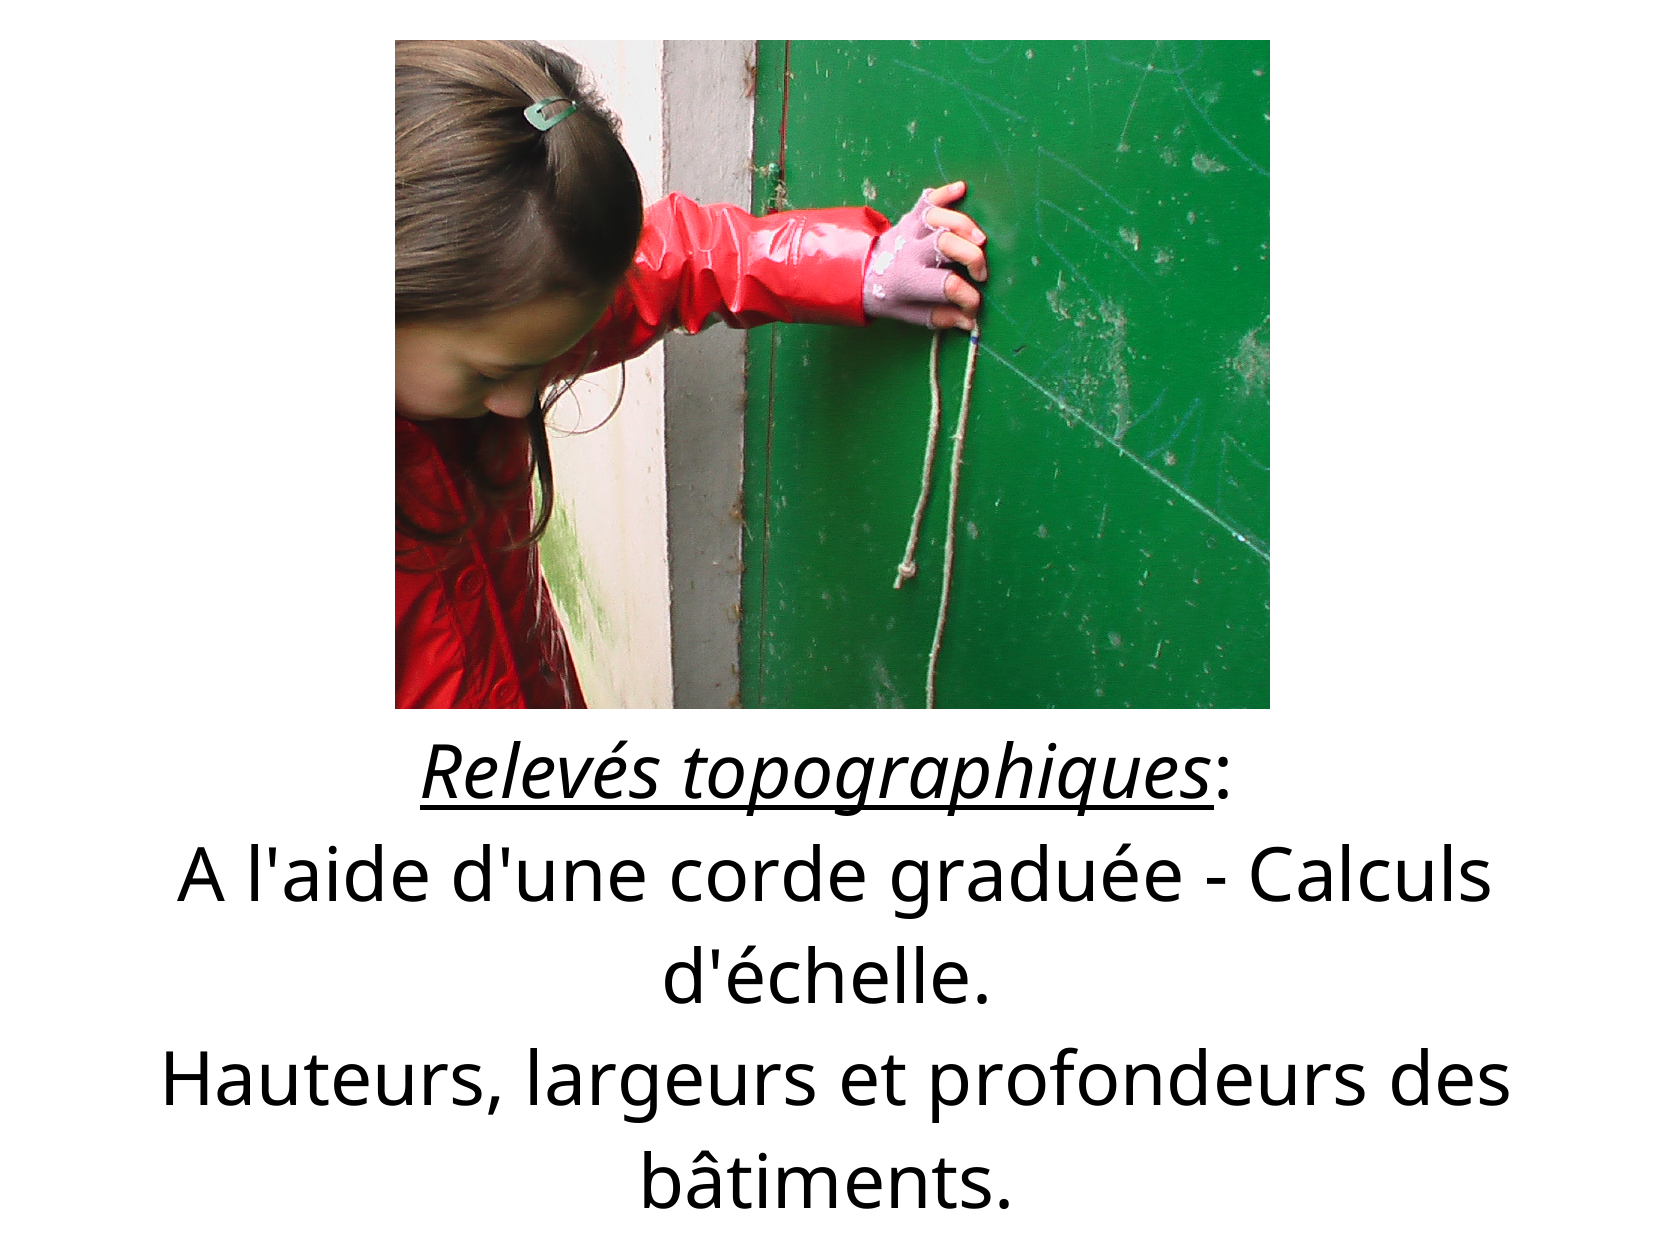

# Relevés topographiques: A l'aide d'une corde graduée - Calculs d'échelle. Hauteurs, largeurs et profondeurs des bâtiments.